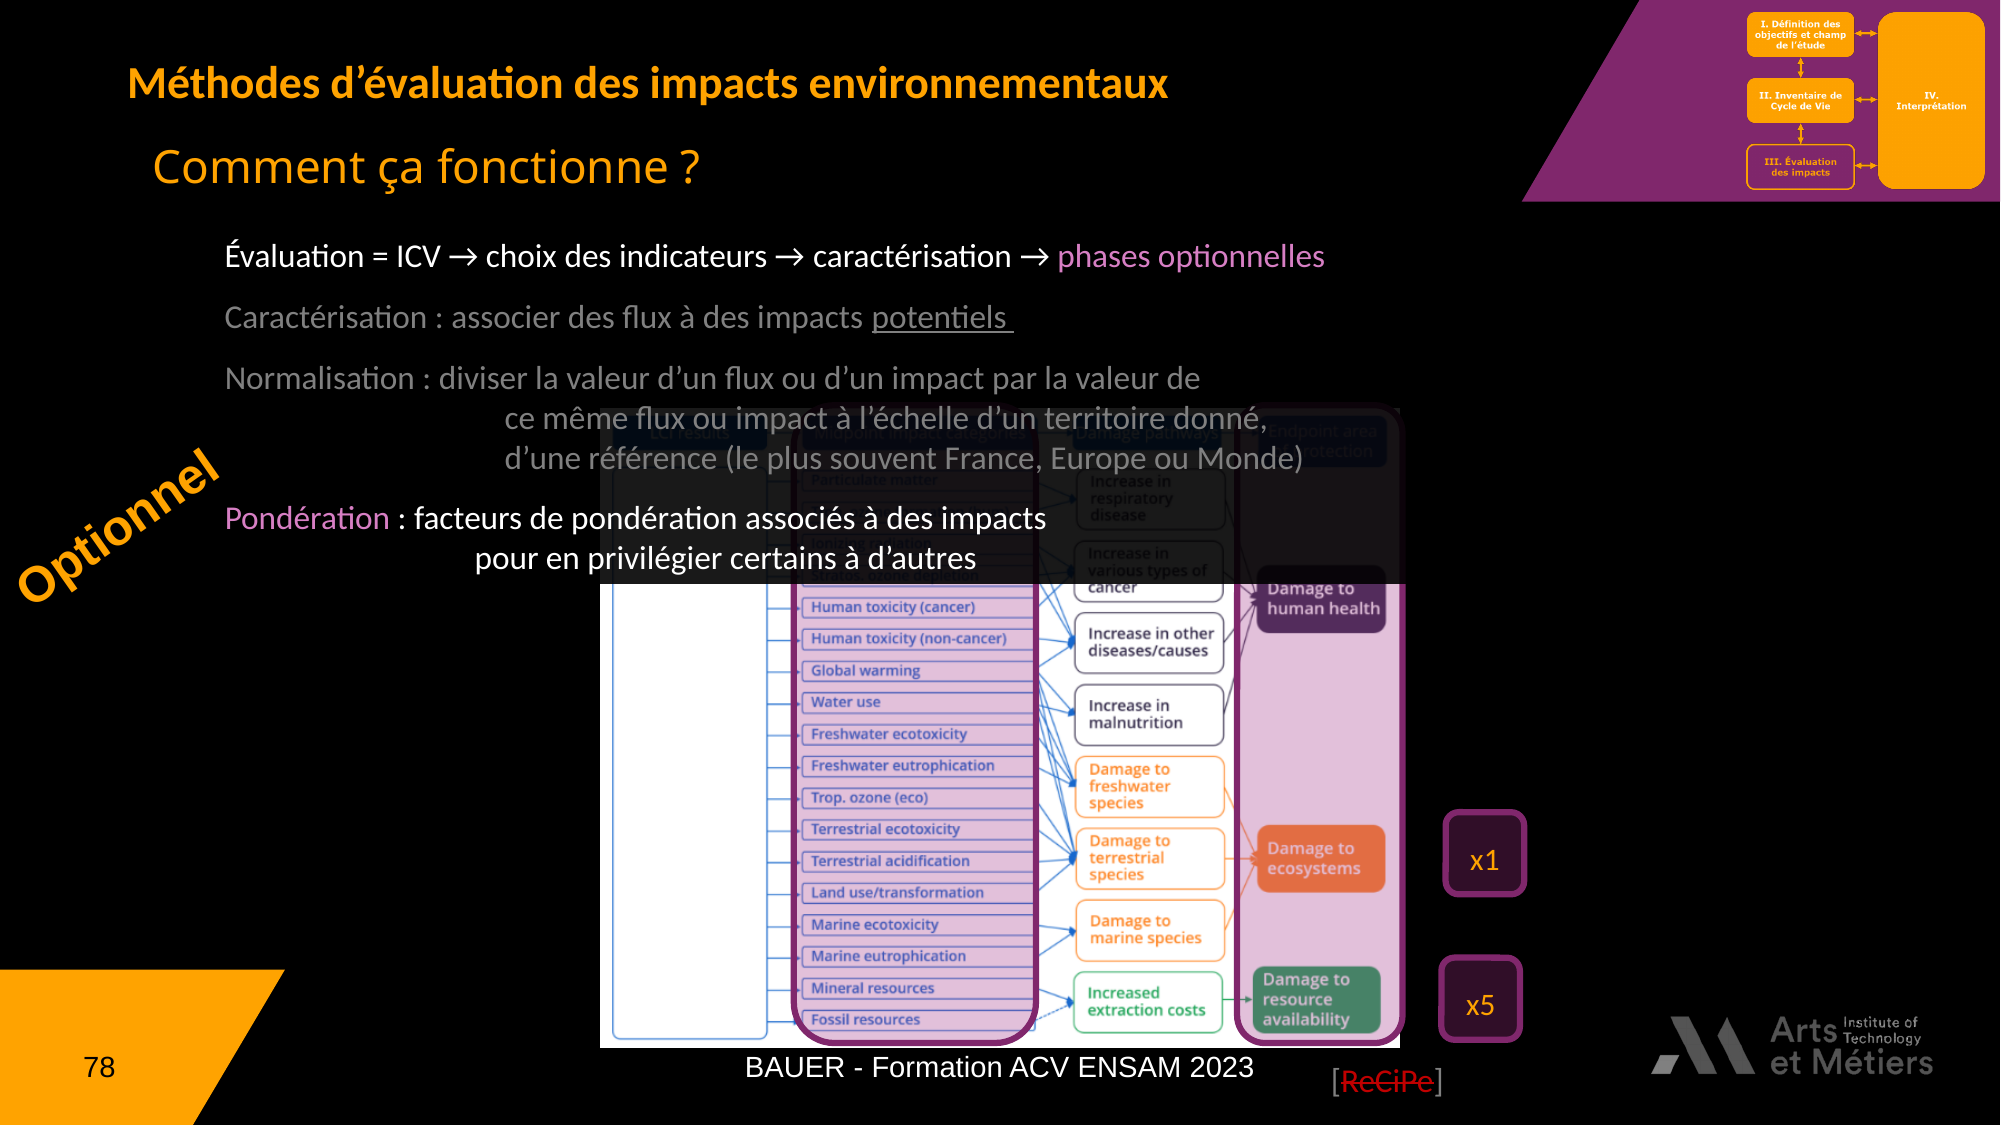

# Méthodes d’évaluation des impacts environnementaux
Comment ça fonctionne ?
Évaluation = ICV → choix des indicateurs → caractérisation → phases optionnelles
Caractérisation : associer des flux à des impacts potentiels
Normalisation : diviser la valeur d’un flux ou d’un impact par la valeur de
ce même flux ou impact à l’échelle d’un territoire donné,
d’une référence (le plus souvent France, Europe ou Monde)
Pondération : facteurs de pondération associés à des impacts
pour en privilégier certains à d’autres
Optionnel
x1
x5
[ReCiPe]